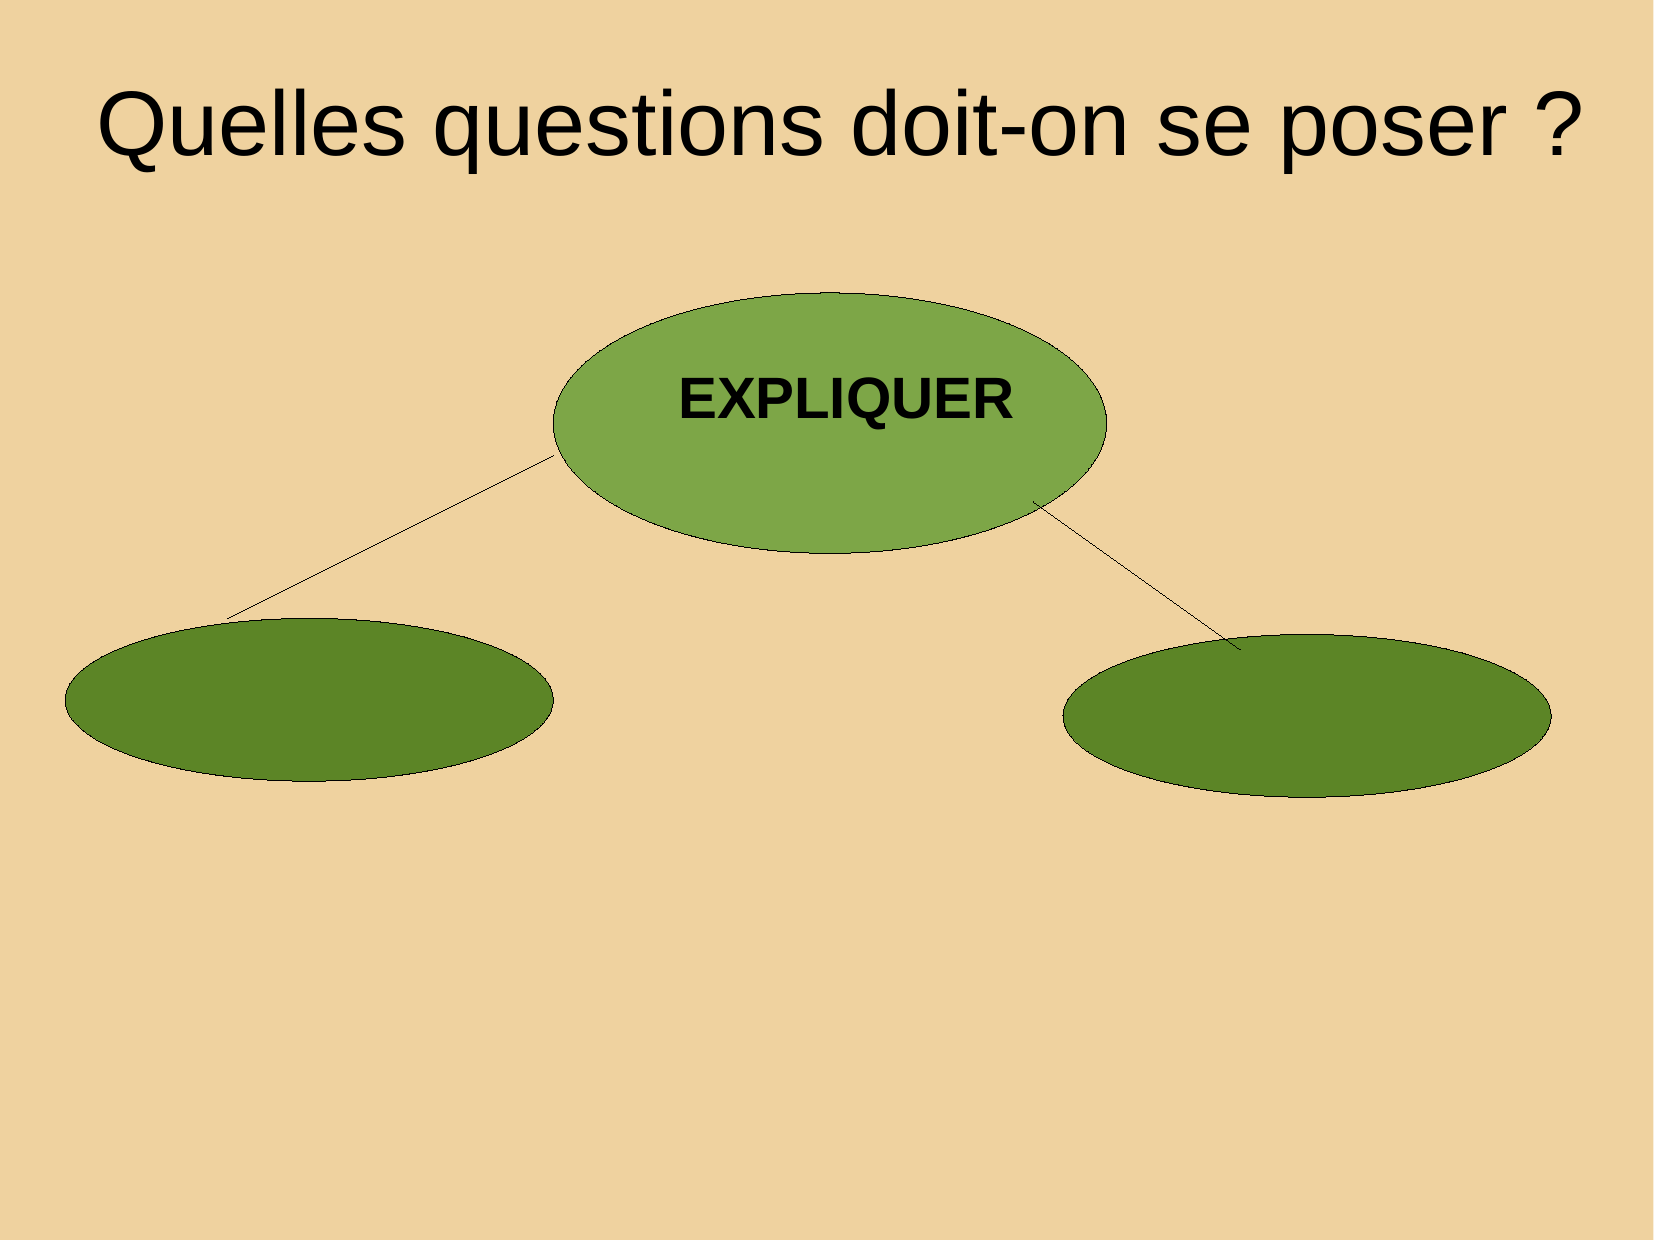

Quelles questions doit-on se poser ?
EXPLIQUER